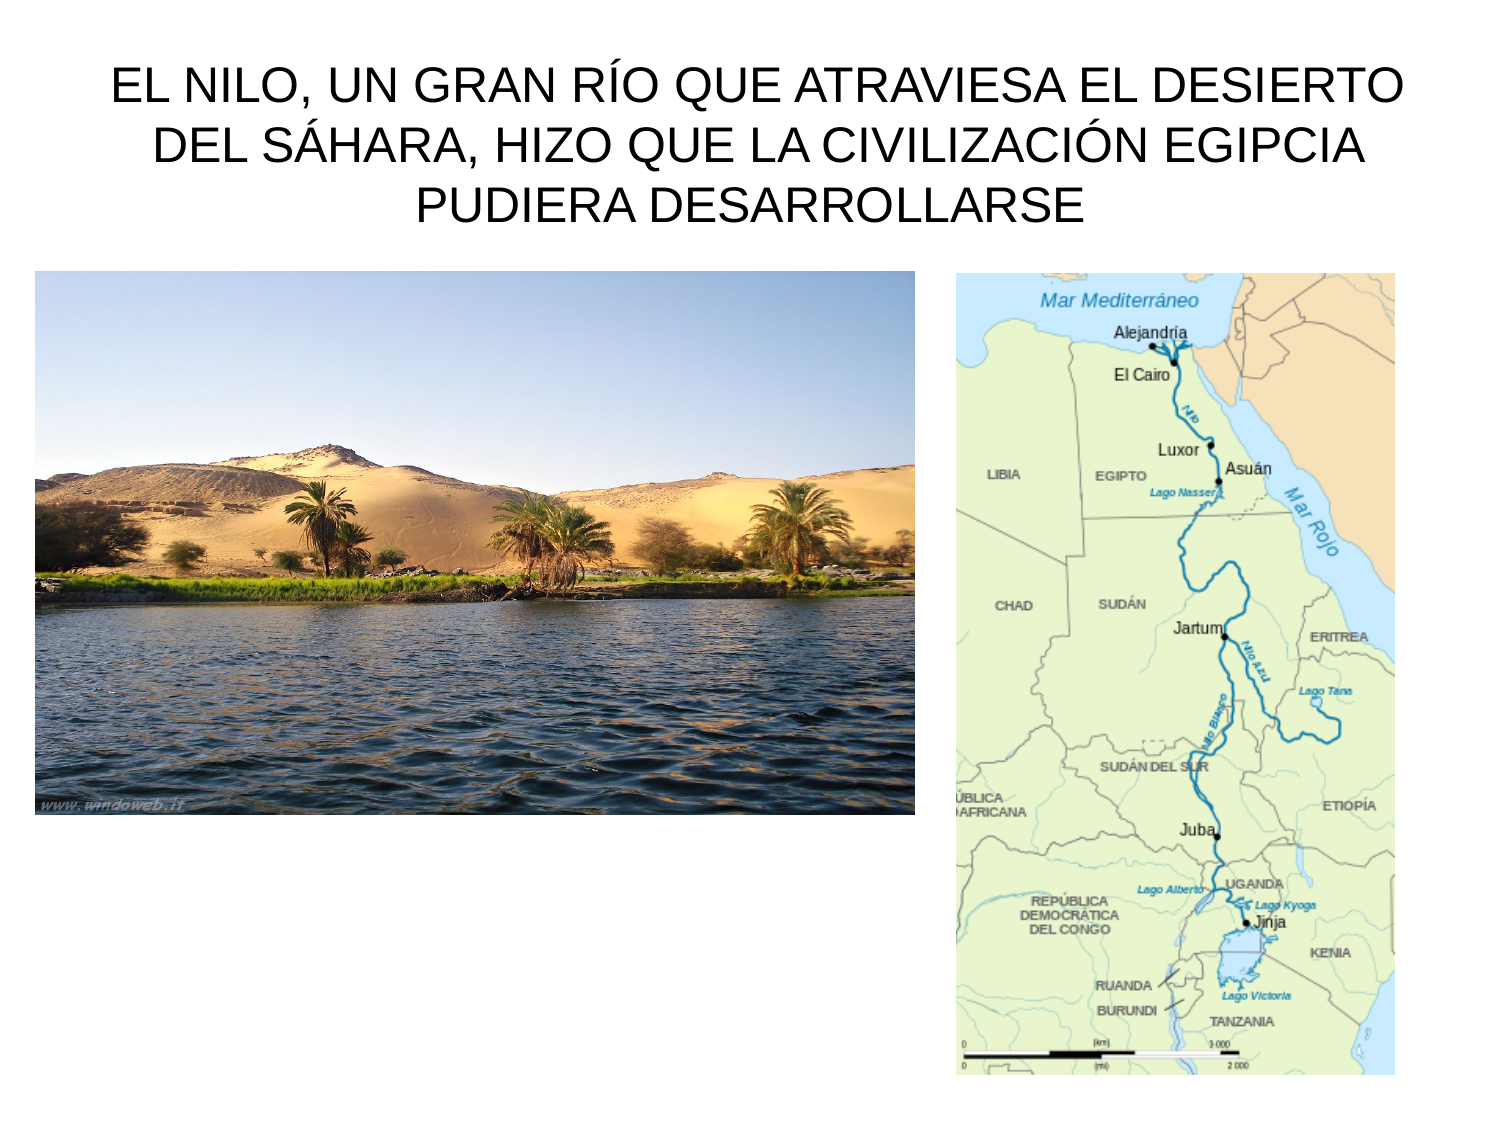

# EL NILO, UN GRAN RÍO QUE ATRAVIESA EL DESIERTO DEL SÁHARA, HIZO QUE LA CIVILIZACIÓN EGIPCIA PUDIERA DESARROLLARSE